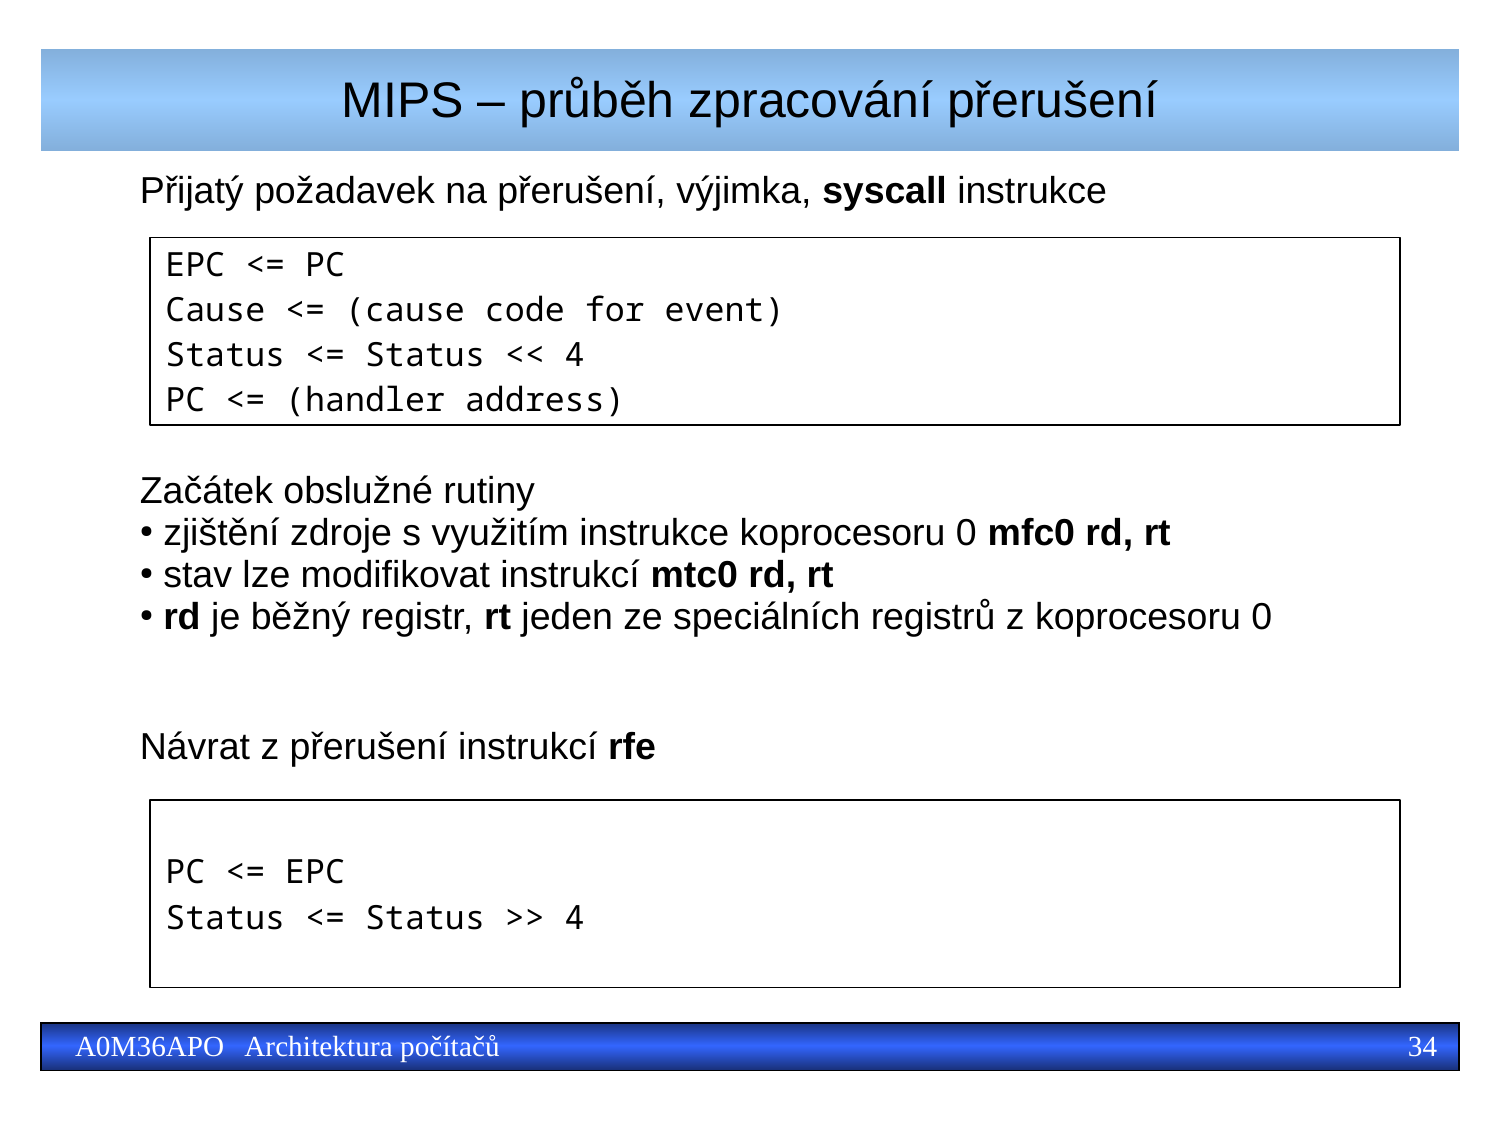

# MIPS – průběh zpracování přerušení
Přijatý požadavek na přerušení, výjimka, syscall instrukce
EPC <= PC
Cause <= (cause code for event)
Status <= Status << 4
PC <= (handler address)
Začátek obslužné rutiny
 zjištění zdroje s využitím instrukce koprocesoru 0 mfc0 rd, rt
 stav lze modifikovat instrukcí mtc0 rd, rt
 rd je běžný registr, rt jeden ze speciálních registrů z koprocesoru 0
Návrat z přerušení instrukcí rfe
PC <= EPC
Status <= Status >> 4
A0M36APO Architektura počítačů
34